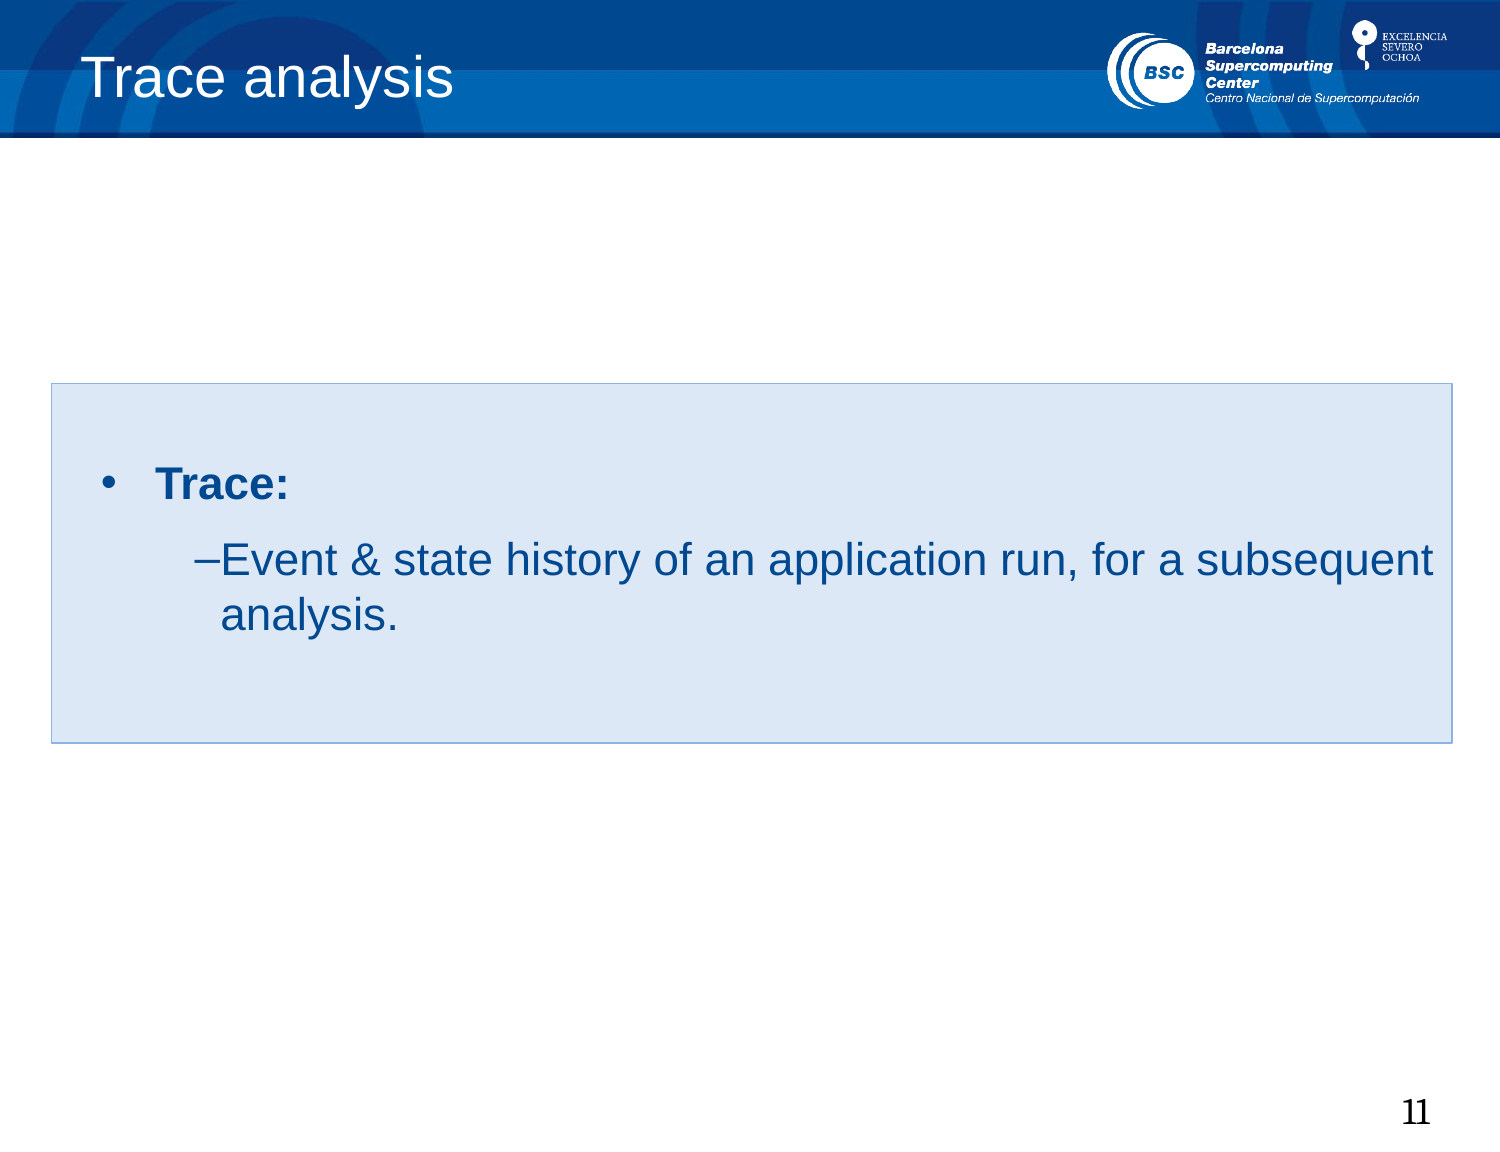

# Trace analysis
Trace:
Event & state history of an application run, for a subsequent analysis.